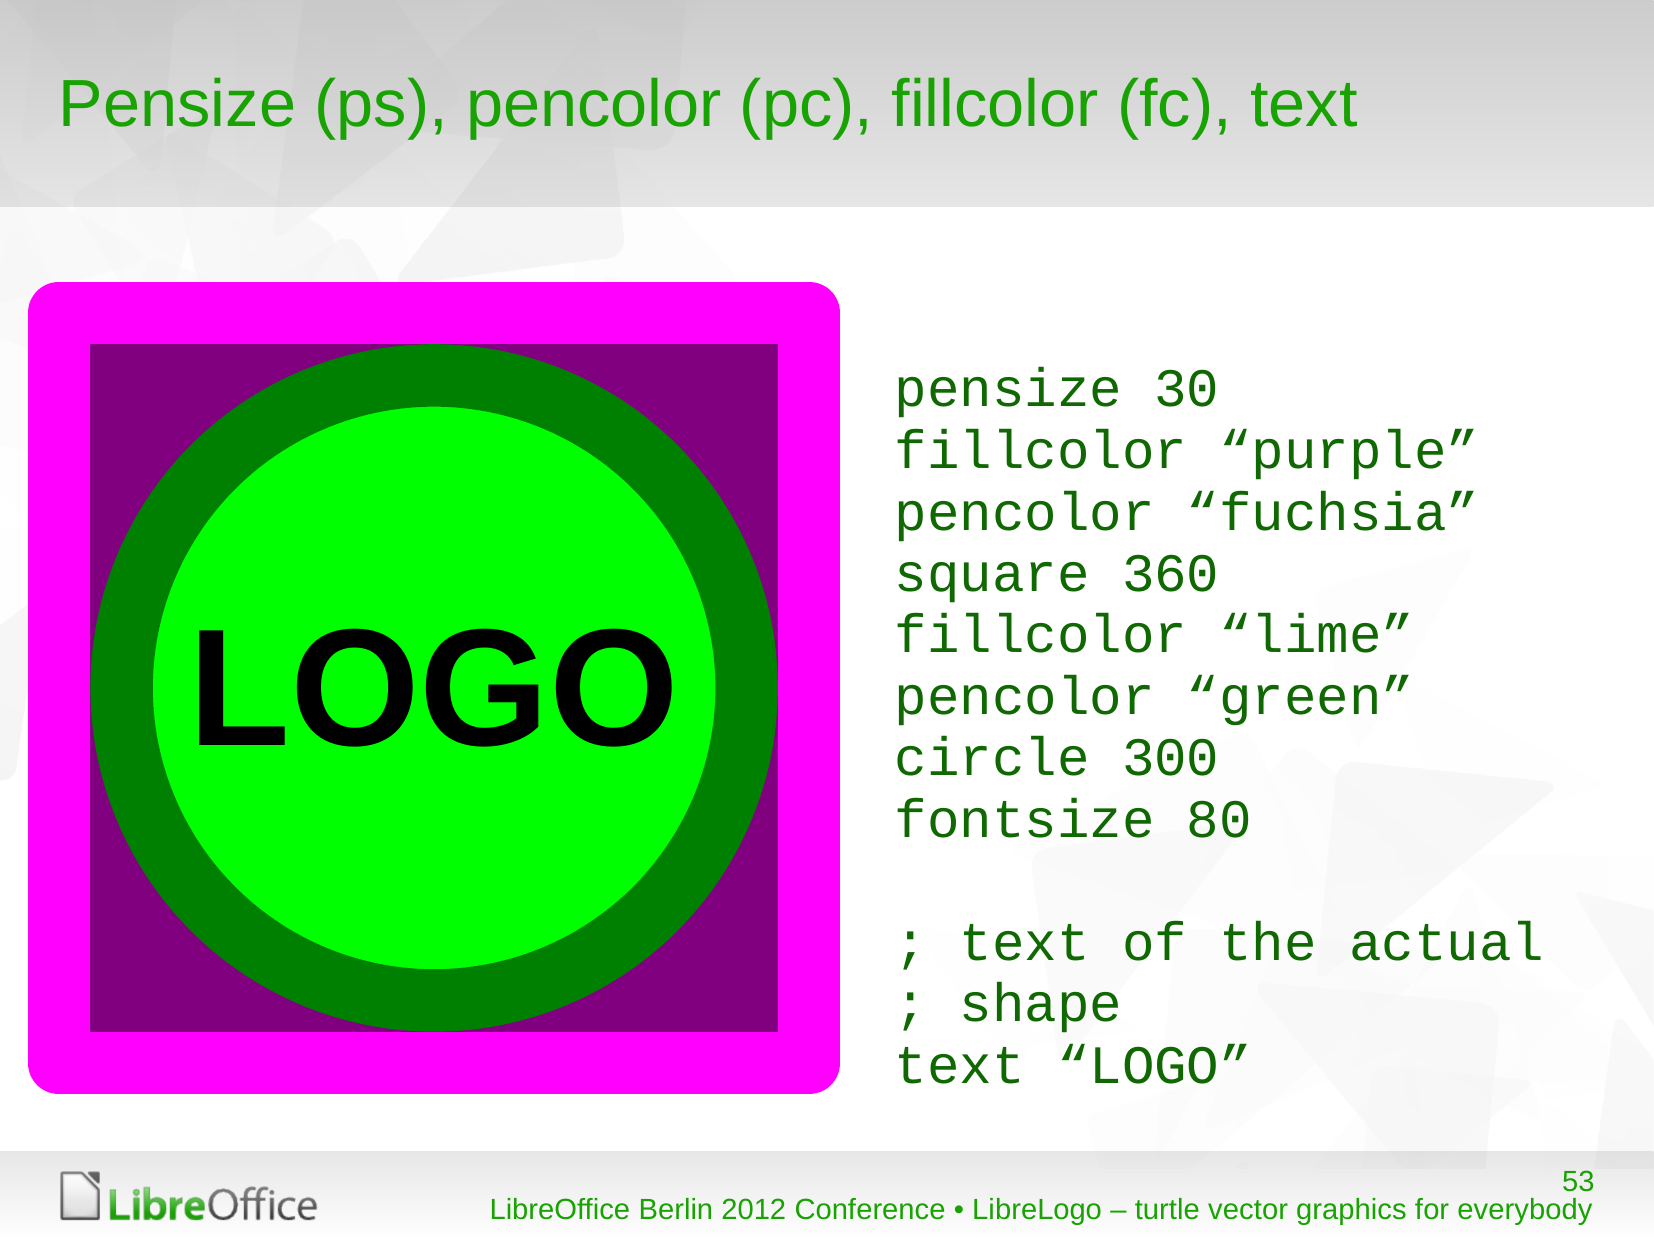

# Pensize (ps), pencolor (pc), fillcolor (fc), text
LOGO
pensize 30
fillcolor “purple”
pencolor “fuchsia”
square 360
fillcolor “lime”
pencolor “green”
circle 300
fontsize 80
; text of the actual
; shape
text “LOGO”
53
LibreOffice Berlin 2012 Conference • LibreLogo – turtle vector graphics for everybody